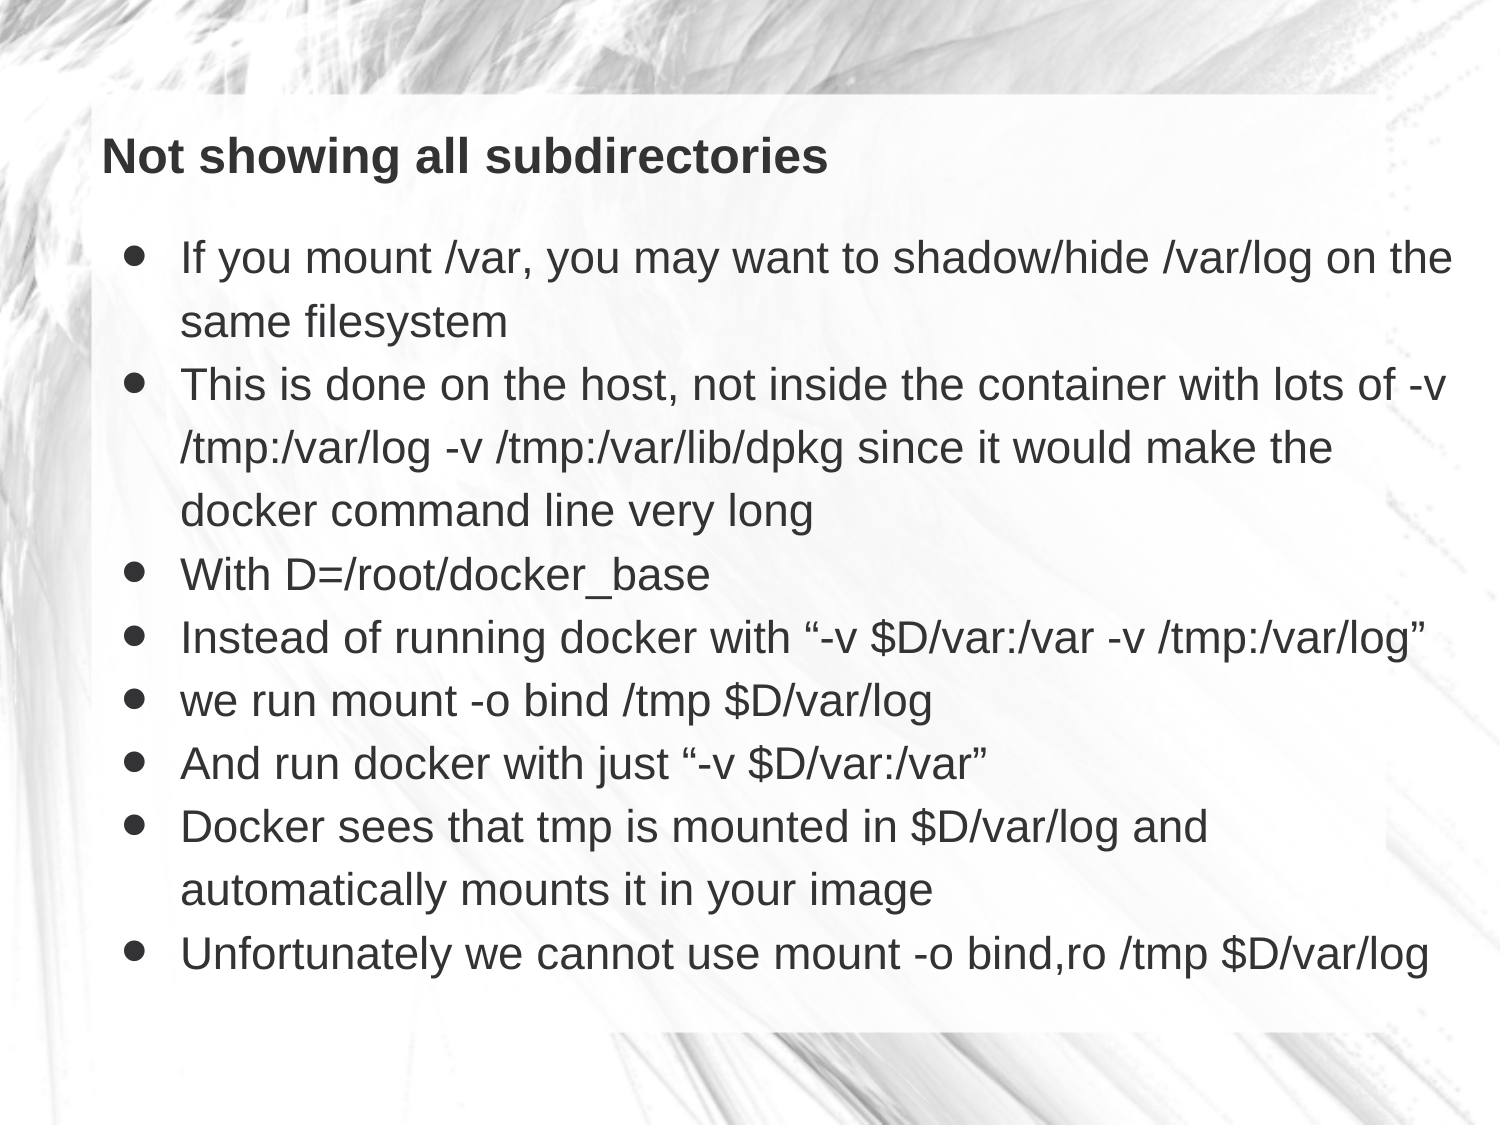

# Not showing all subdirectories
If you mount /var, you may want to shadow/hide /var/log on the same filesystem
This is done on the host, not inside the container with lots of -v /tmp:/var/log -v /tmp:/var/lib/dpkg since it would make the docker command line very long
With D=/root/docker_base
Instead of running docker with “-v $D/var:/var -v /tmp:/var/log”
we run mount -o bind /tmp $D/var/log
And run docker with just “-v $D/var:/var”
Docker sees that tmp is mounted in $D/var/log and automatically mounts it in your image
Unfortunately we cannot use mount -o bind,ro /tmp $D/var/log